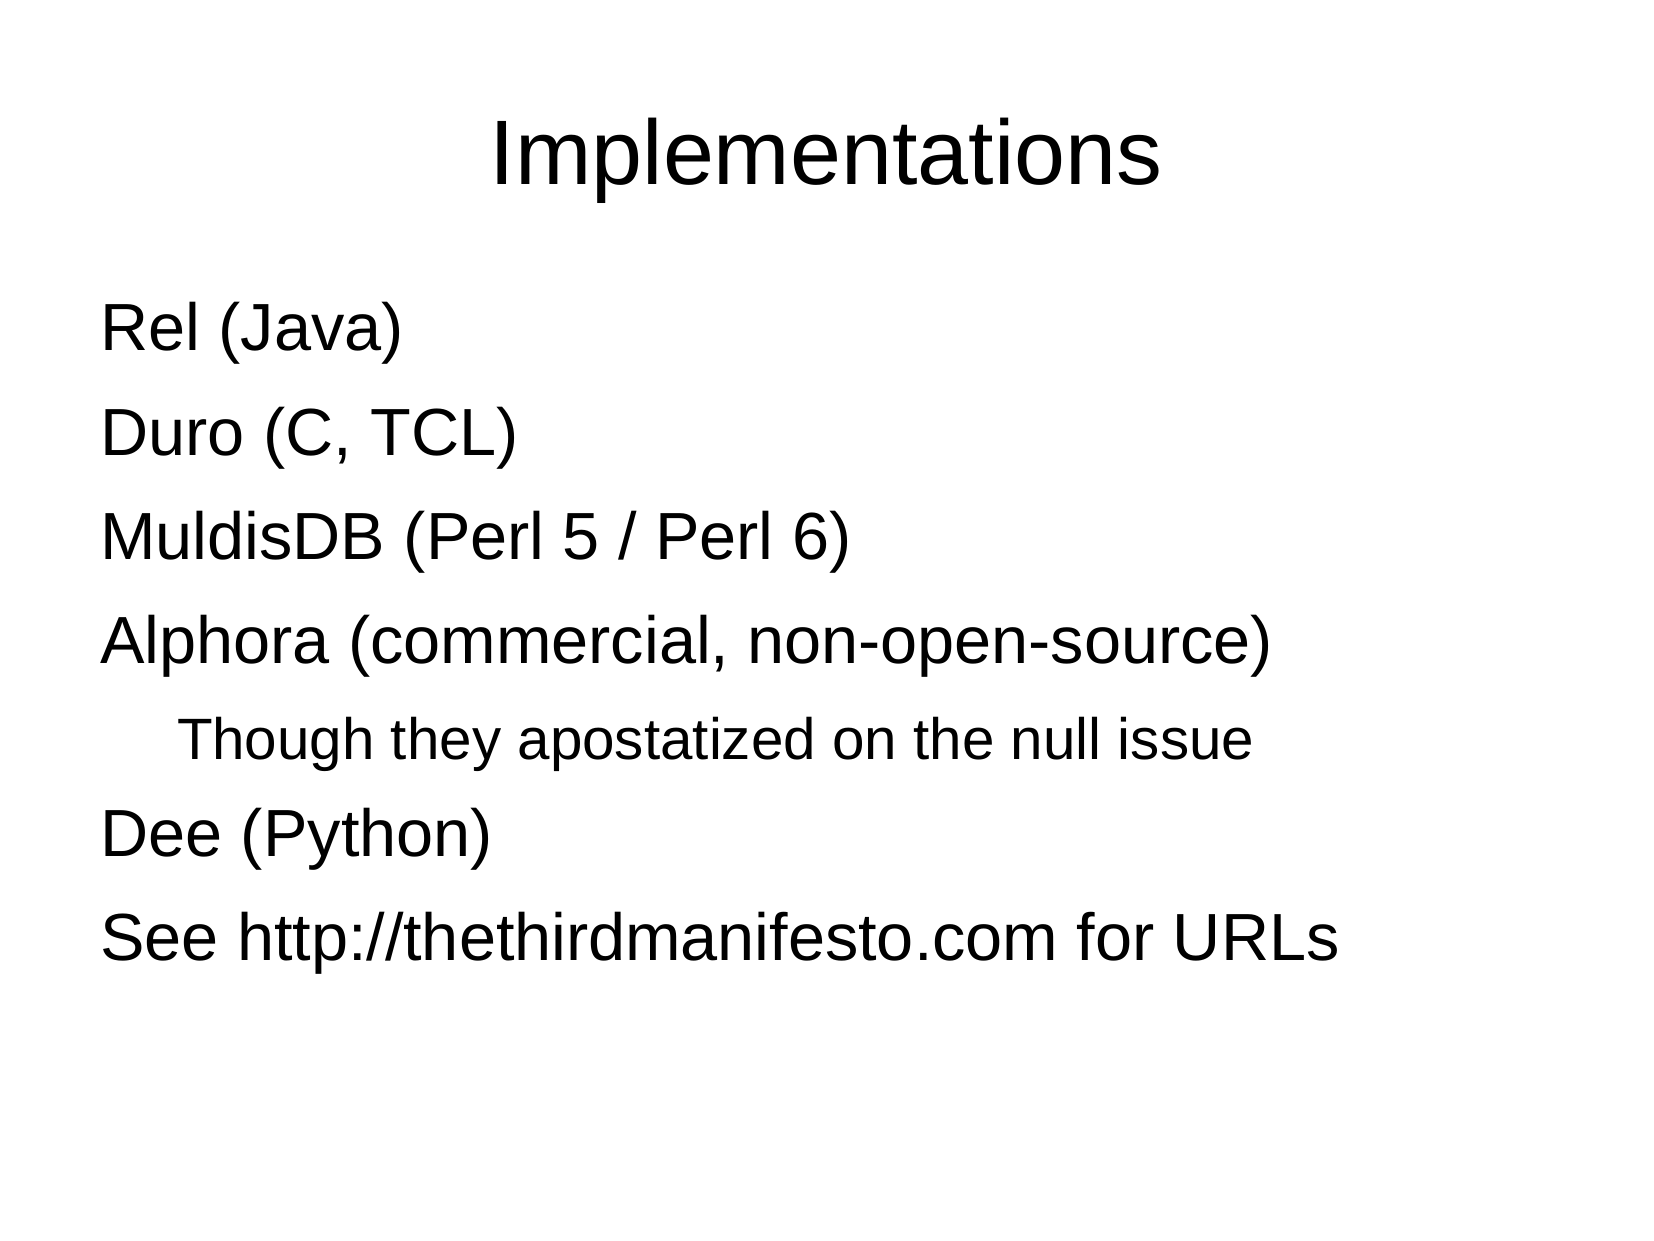

# Implementations
Rel (Java)
Duro (C, TCL)
MuldisDB (Perl 5 / Perl 6)
Alphora (commercial, non-open-source)
Though they apostatized on the null issue
Dee (Python)
See http://thethirdmanifesto.com for URLs